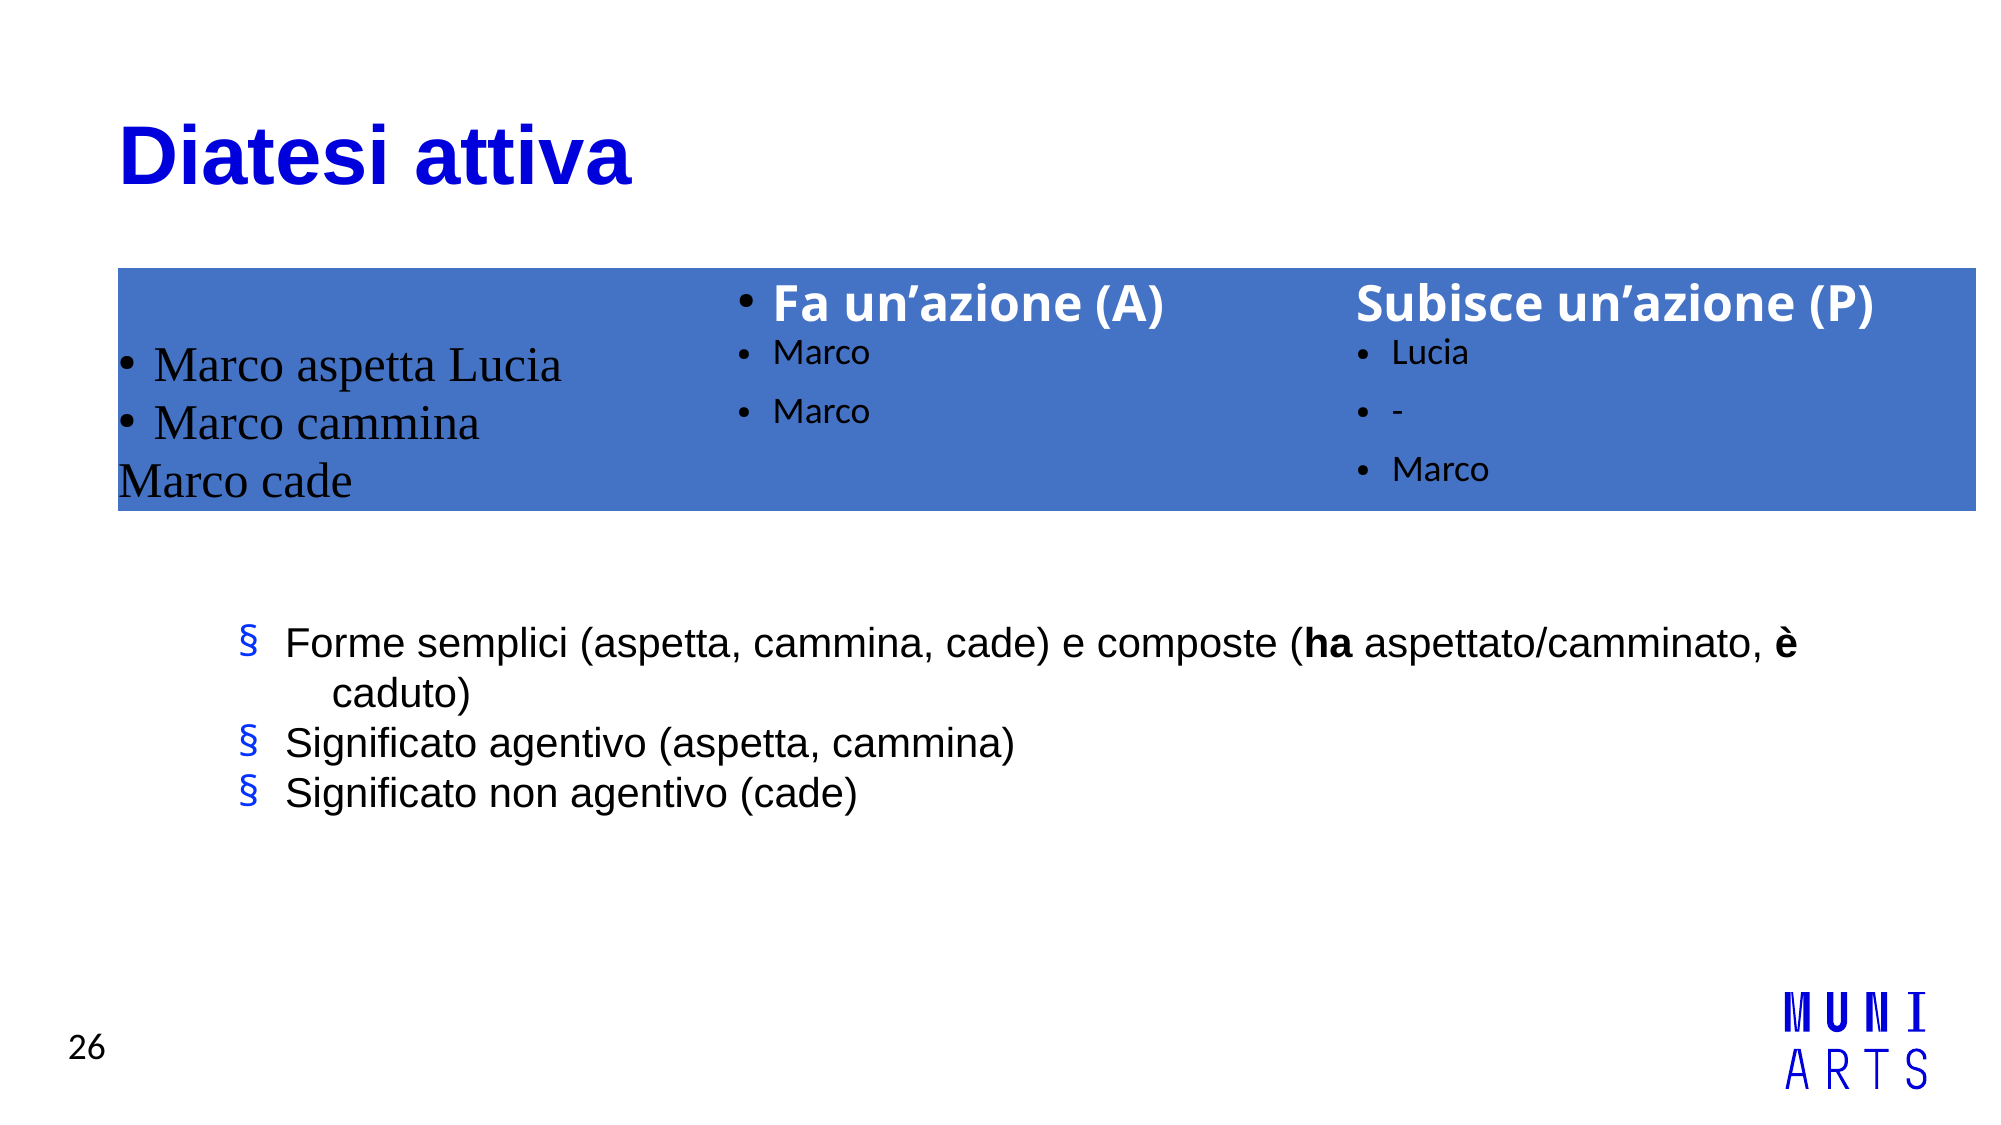

# Diatesi attiva
| | Fa un’azione (A) | Subisce un’azione (P) |
| --- | --- | --- |
| Marco aspetta Lucia | Marco | Lucia |
| Marco cammina | Marco | - |
| Marco cade | | Marco |
Forme semplici (aspetta, cammina, cade) e composte (ha aspettato/camminato, è caduto)
Significato agentivo (aspetta, cammina)
Significato non agentivo (cade)